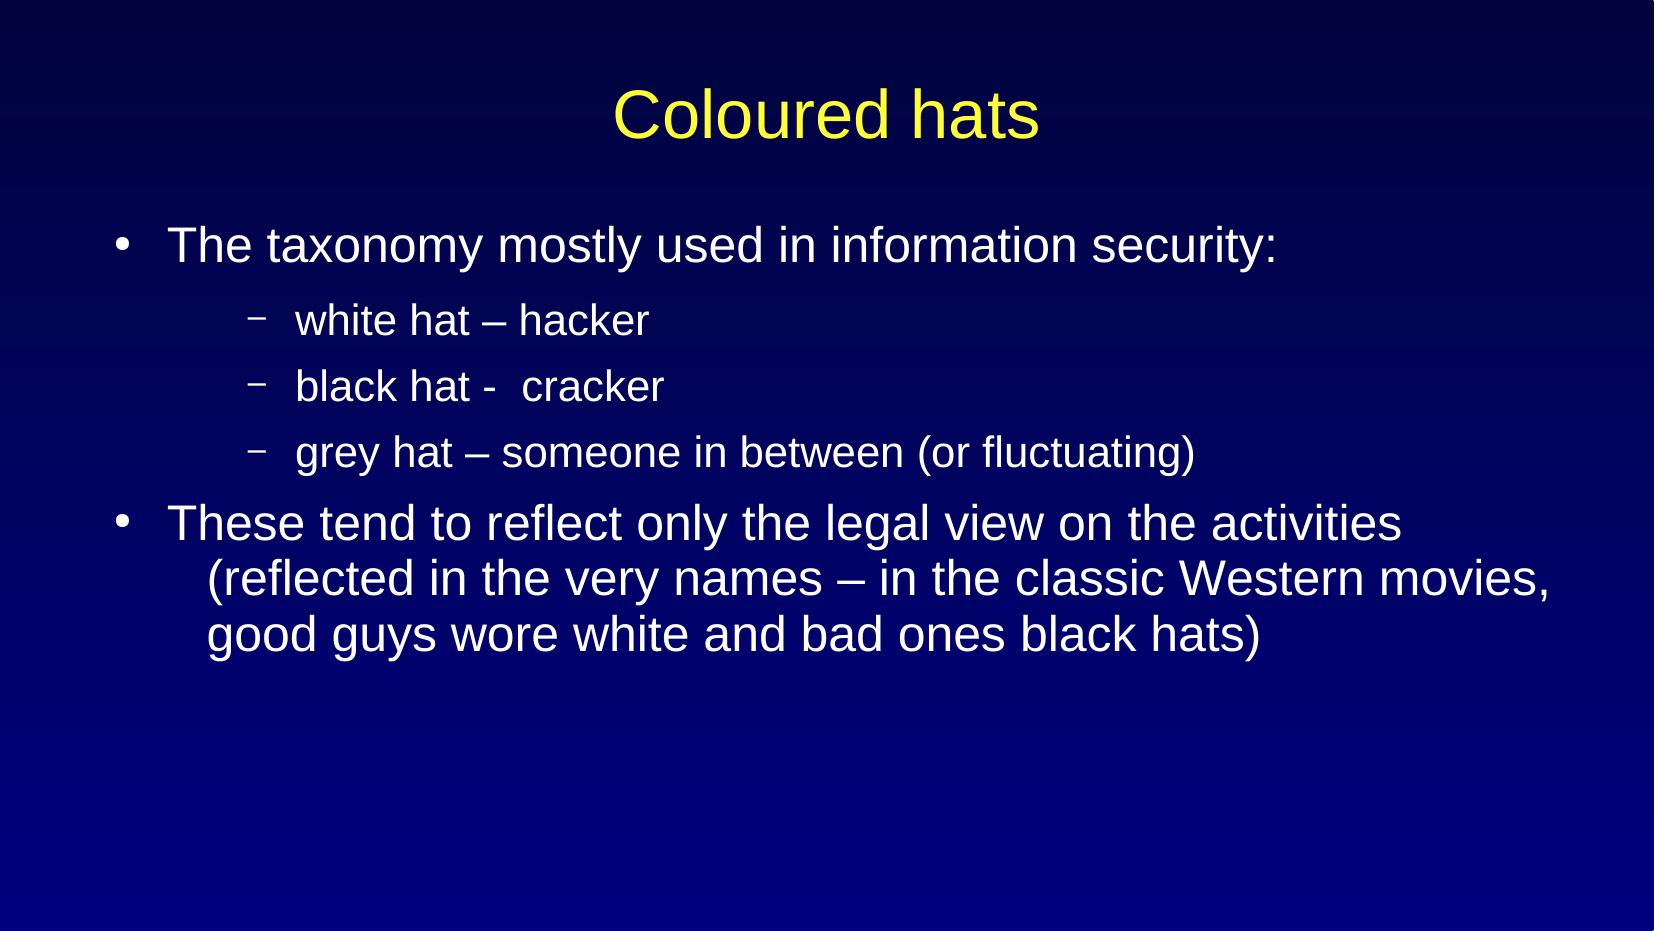

# Coloured hats
The taxonomy mostly used in information security:
white hat – hacker
black hat - cracker
grey hat – someone in between (or fluctuating)
These tend to reflect only the legal view on the activities (reflected in the very names – in the classic Western movies, good guys wore white and bad ones black hats)